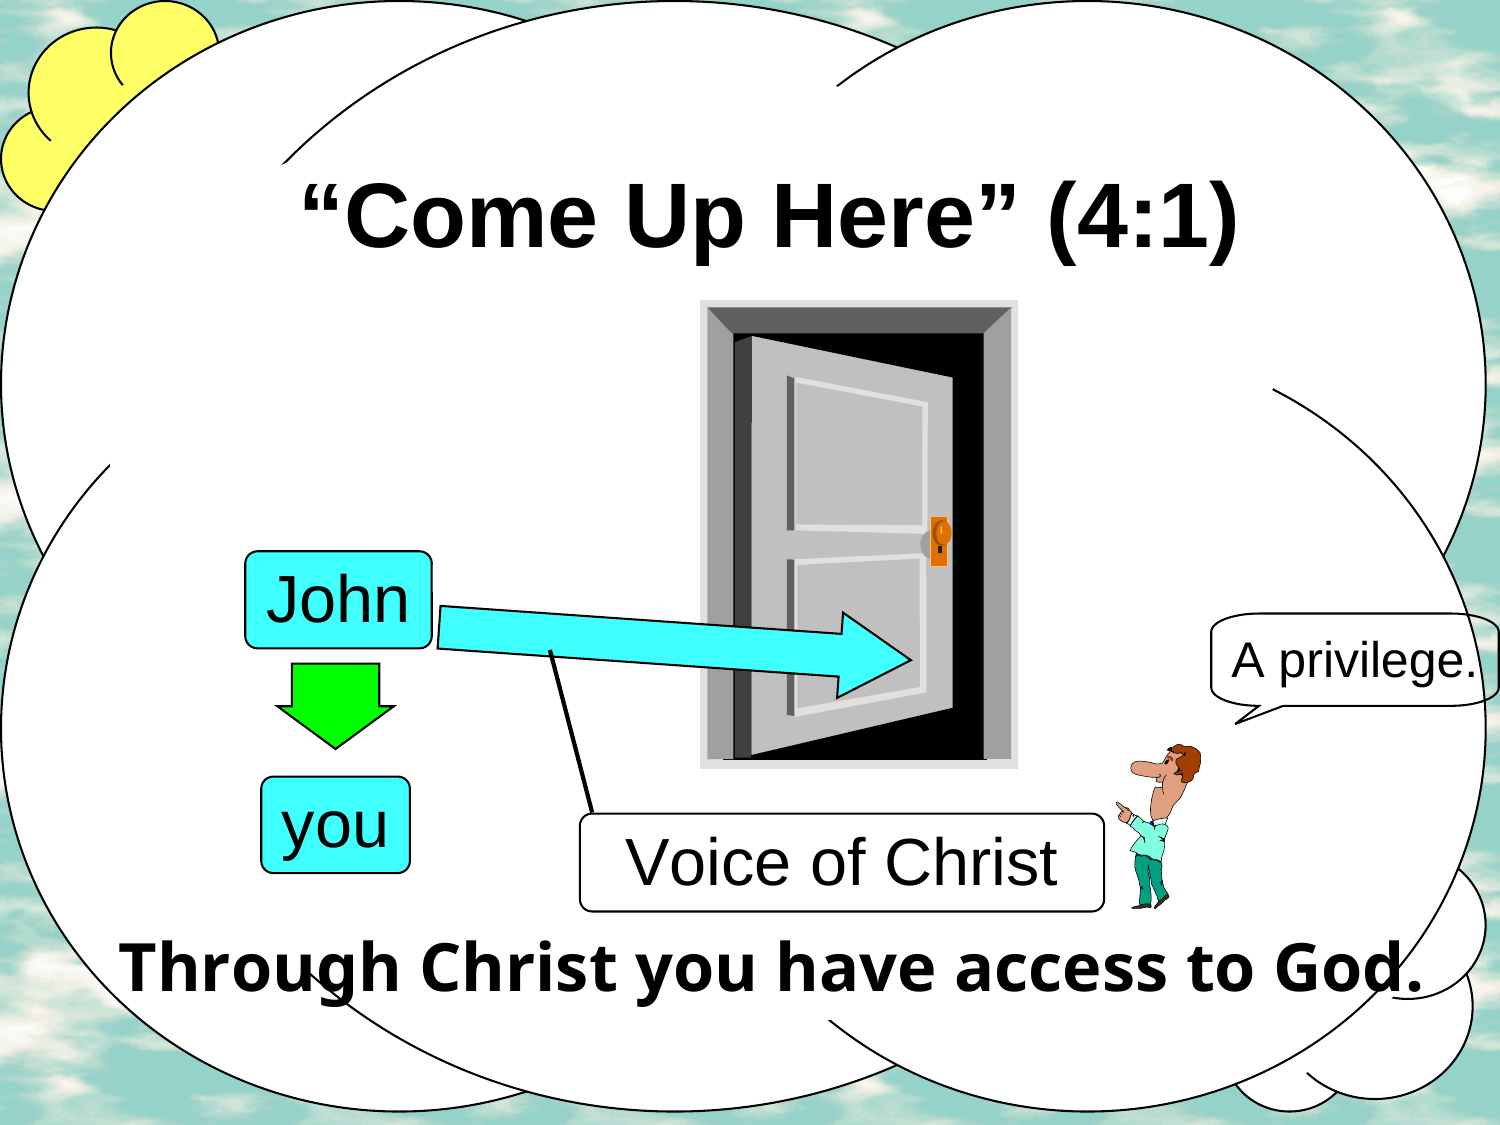

# “Come Up Here” (4:1)
John
A privilege.
Voice of Christ
you
Through Christ you have access to God.